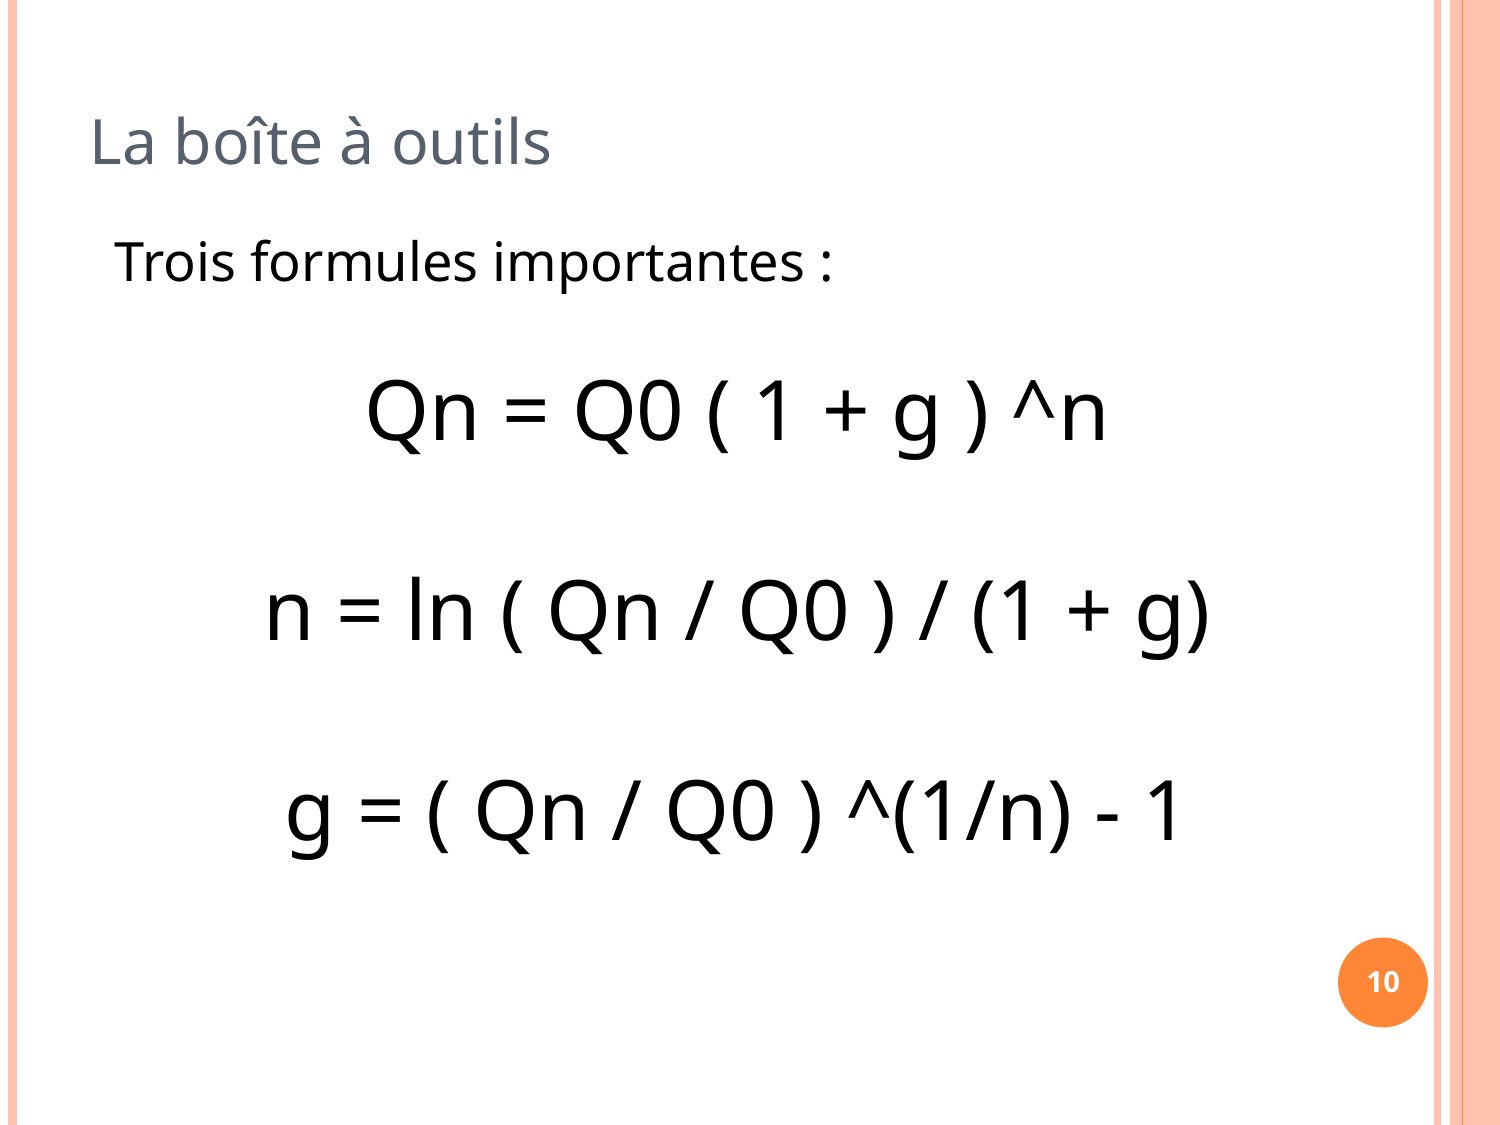

La boîte à outils
Trois formules importantes :
Qn = Q0 ( 1 + g ) ^n
n = ln ( Qn / Q0 ) / (1 + g)
g = ( Qn / Q0 ) ^(1/n) - 1